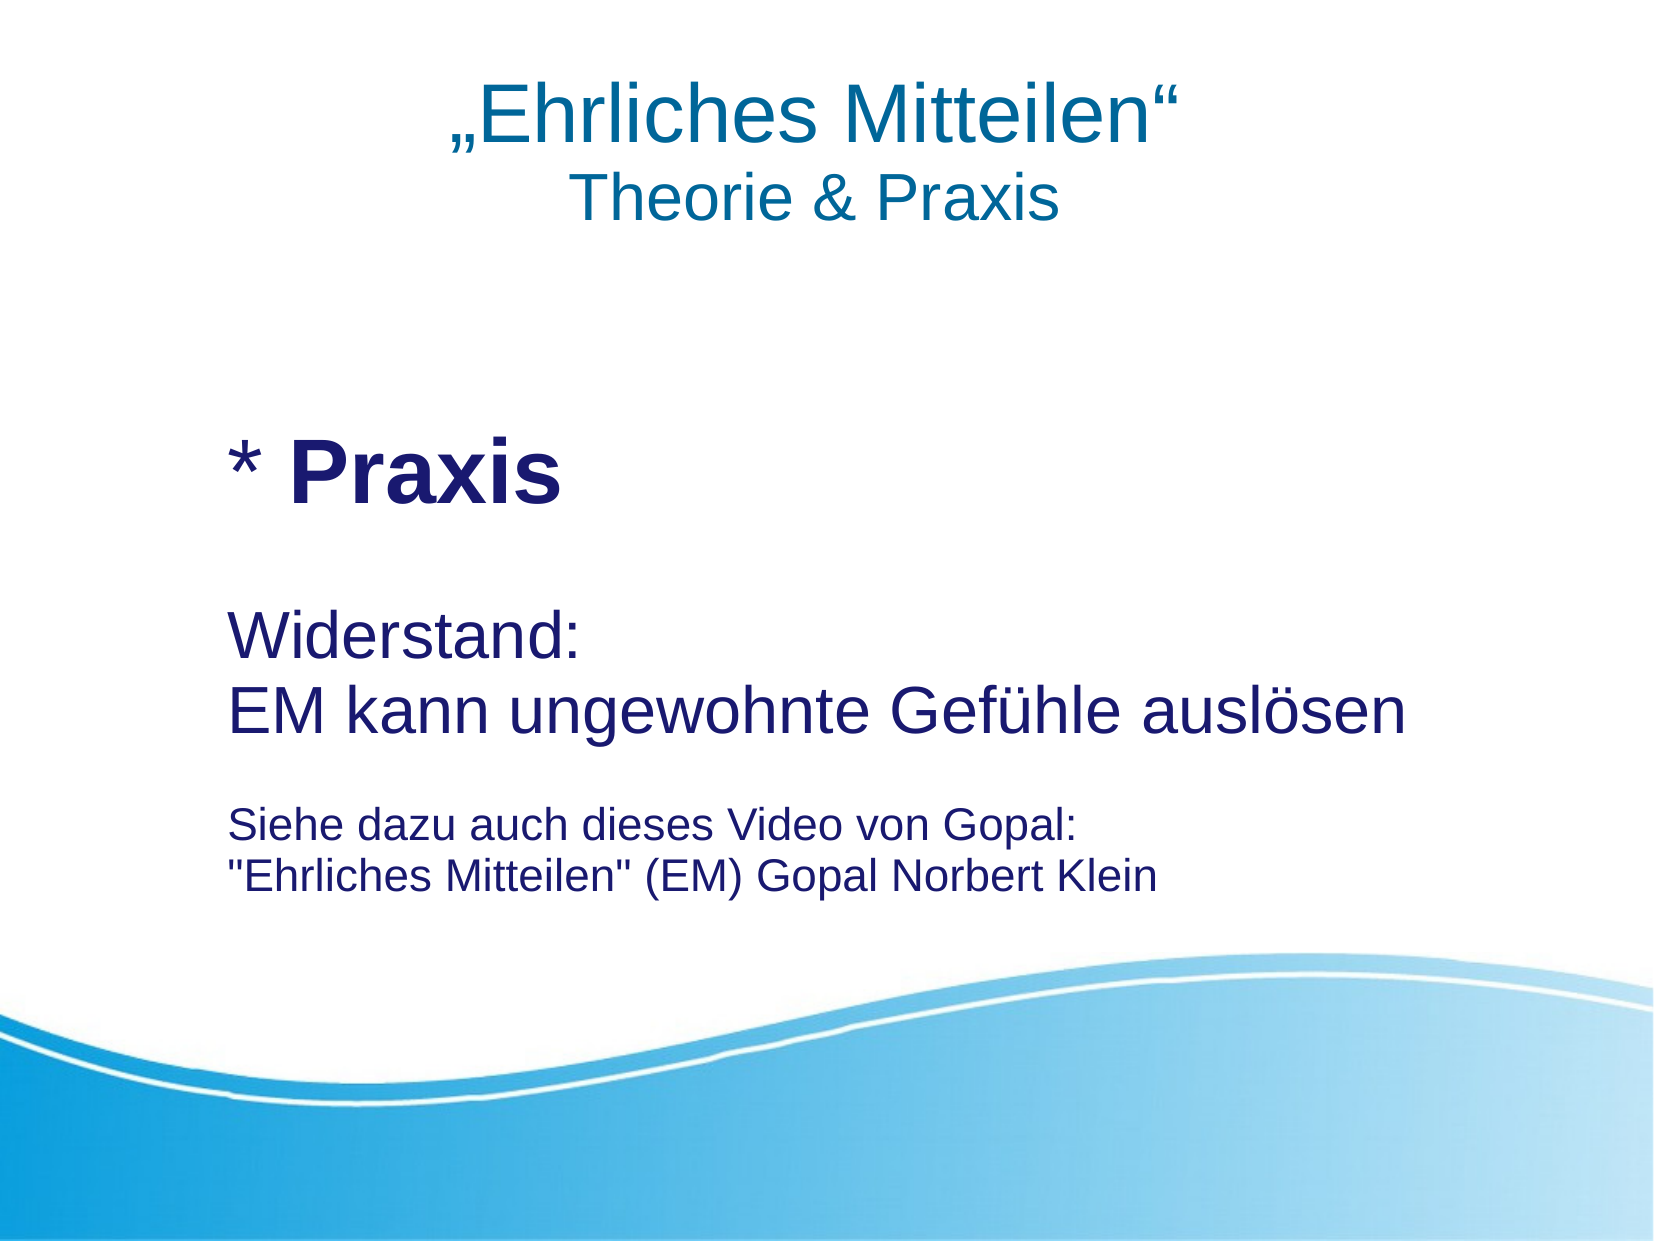

# „Ehrliches Mitteilen“ Theorie & Praxis
* Praxis
Widerstand:
EM kann ungewohnte Gefühle auslösen
Siehe dazu auch dieses Video von Gopal:
"Ehrliches Mitteilen" (EM) Gopal Norbert Klein